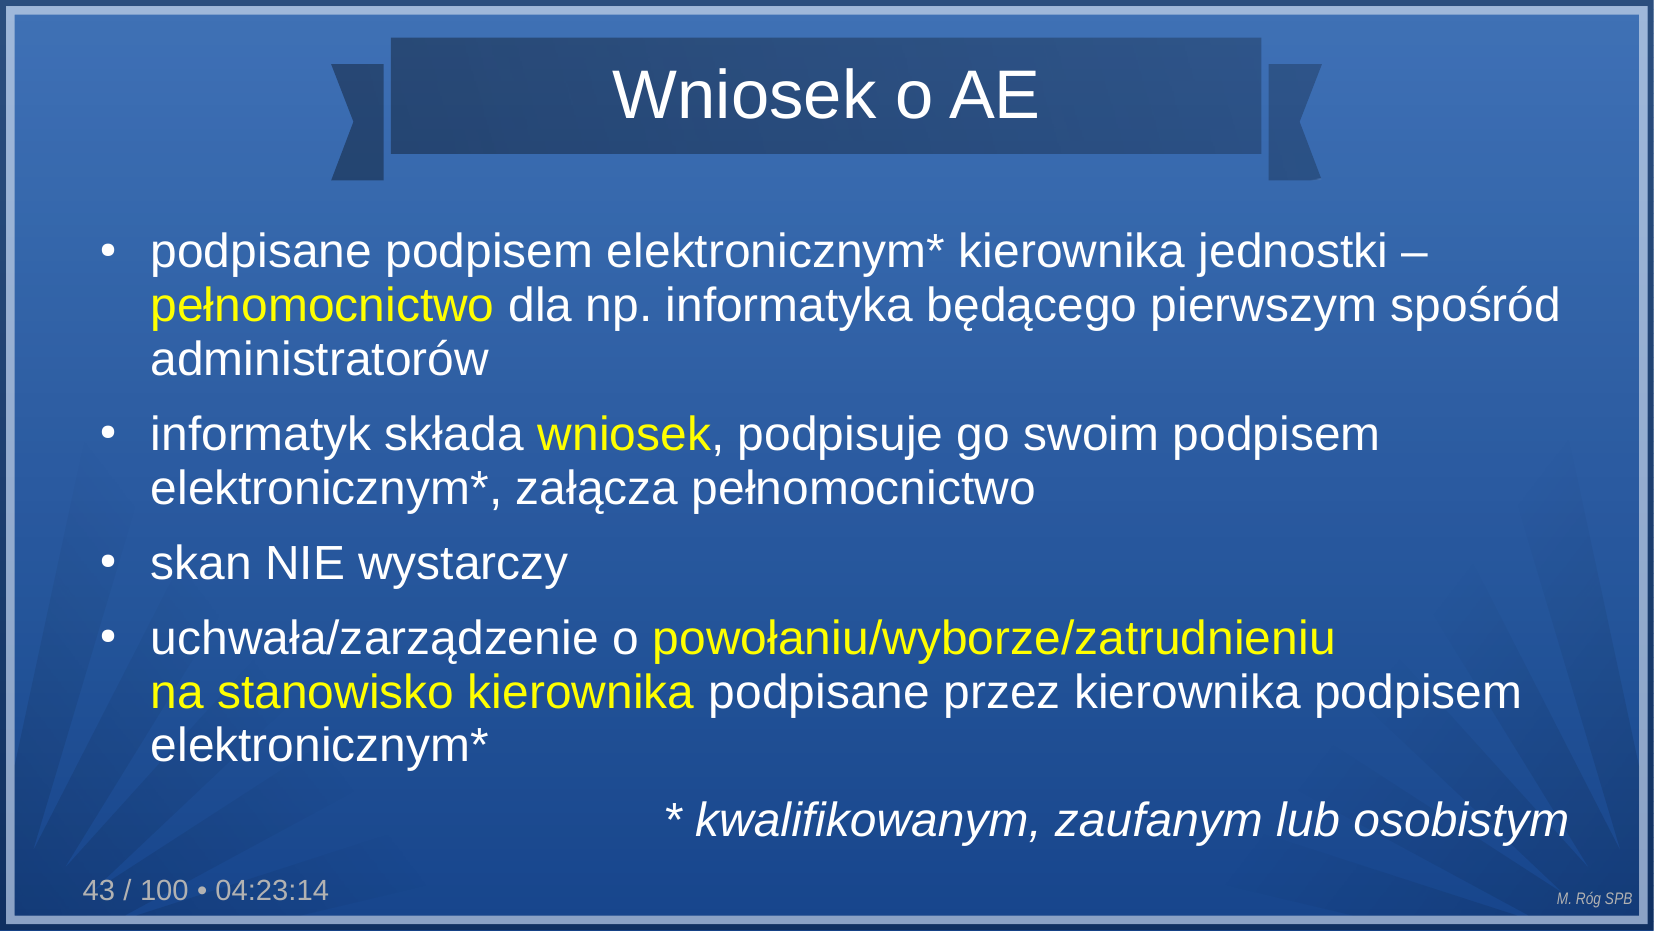

# Wniosek o AE
podpisane podpisem elektronicznym* kierownika jednostki – pełnomocnictwo dla np. informatyka będącego pierwszym spośród administratorów
informatyk składa wniosek, podpisuje go swoim podpisem elektronicznym*, załącza pełnomocnictwo
skan NIE wystarczy
uchwała/zarządzenie o powołaniu/wyborze/zatrudnieniu na stanowisko kierownika podpisane przez kierownika podpisem elektronicznym*
* kwalifikowanym, zaufanym lub osobistym